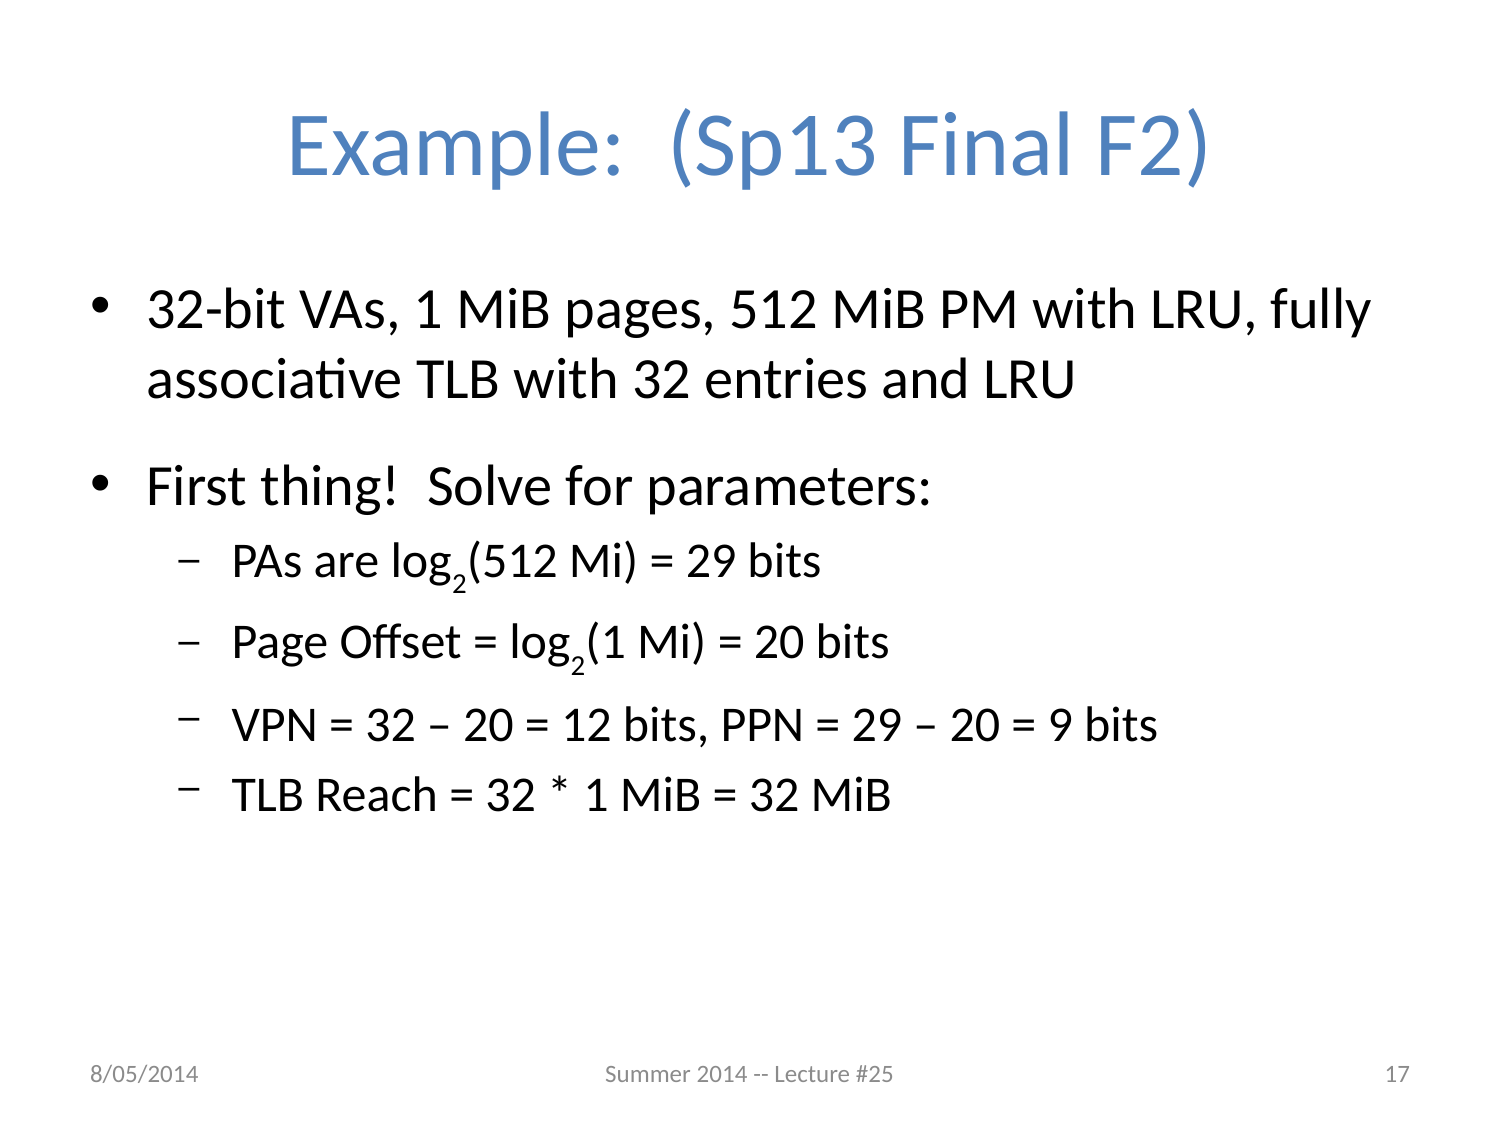

# Example: (Sp13 Final F2)
32-bit VAs, 1 MiB pages, 512 MiB PM with LRU, fully associative TLB with 32 entries and LRU
First thing! Solve for parameters:
PAs are log2(512 Mi) = 29 bits
Page Offset = log2(1 Mi) = 20 bits
VPN = 32 – 20 = 12 bits, PPN = 29 – 20 = 9 bits
TLB Reach = 32 * 1 MiB = 32 MiB
8/05/2014
Summer 2014 -- Lecture #25